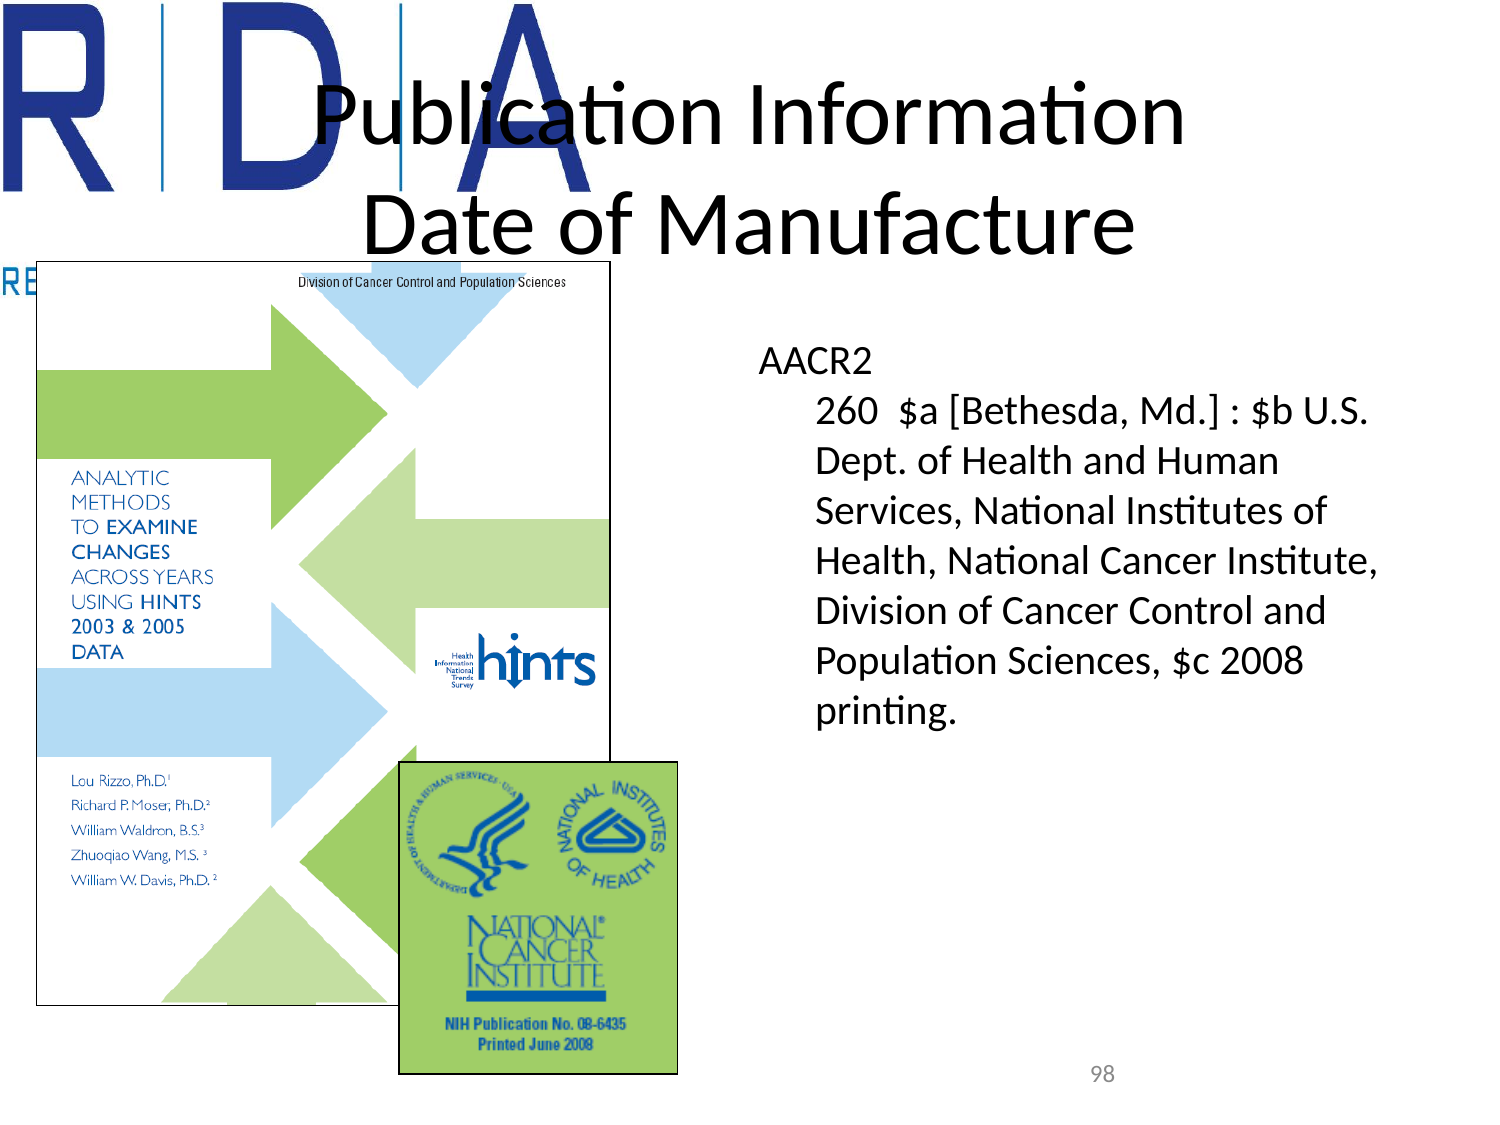

# Publication Information Date of Manufacture
AACR2
260 $a [Bethesda, Md.] : $b U.S. Dept. of Health and Human Services, National Institutes of Health, National Cancer Institute, Division of Cancer Control and Population Sciences, $c 2008 printing.
98